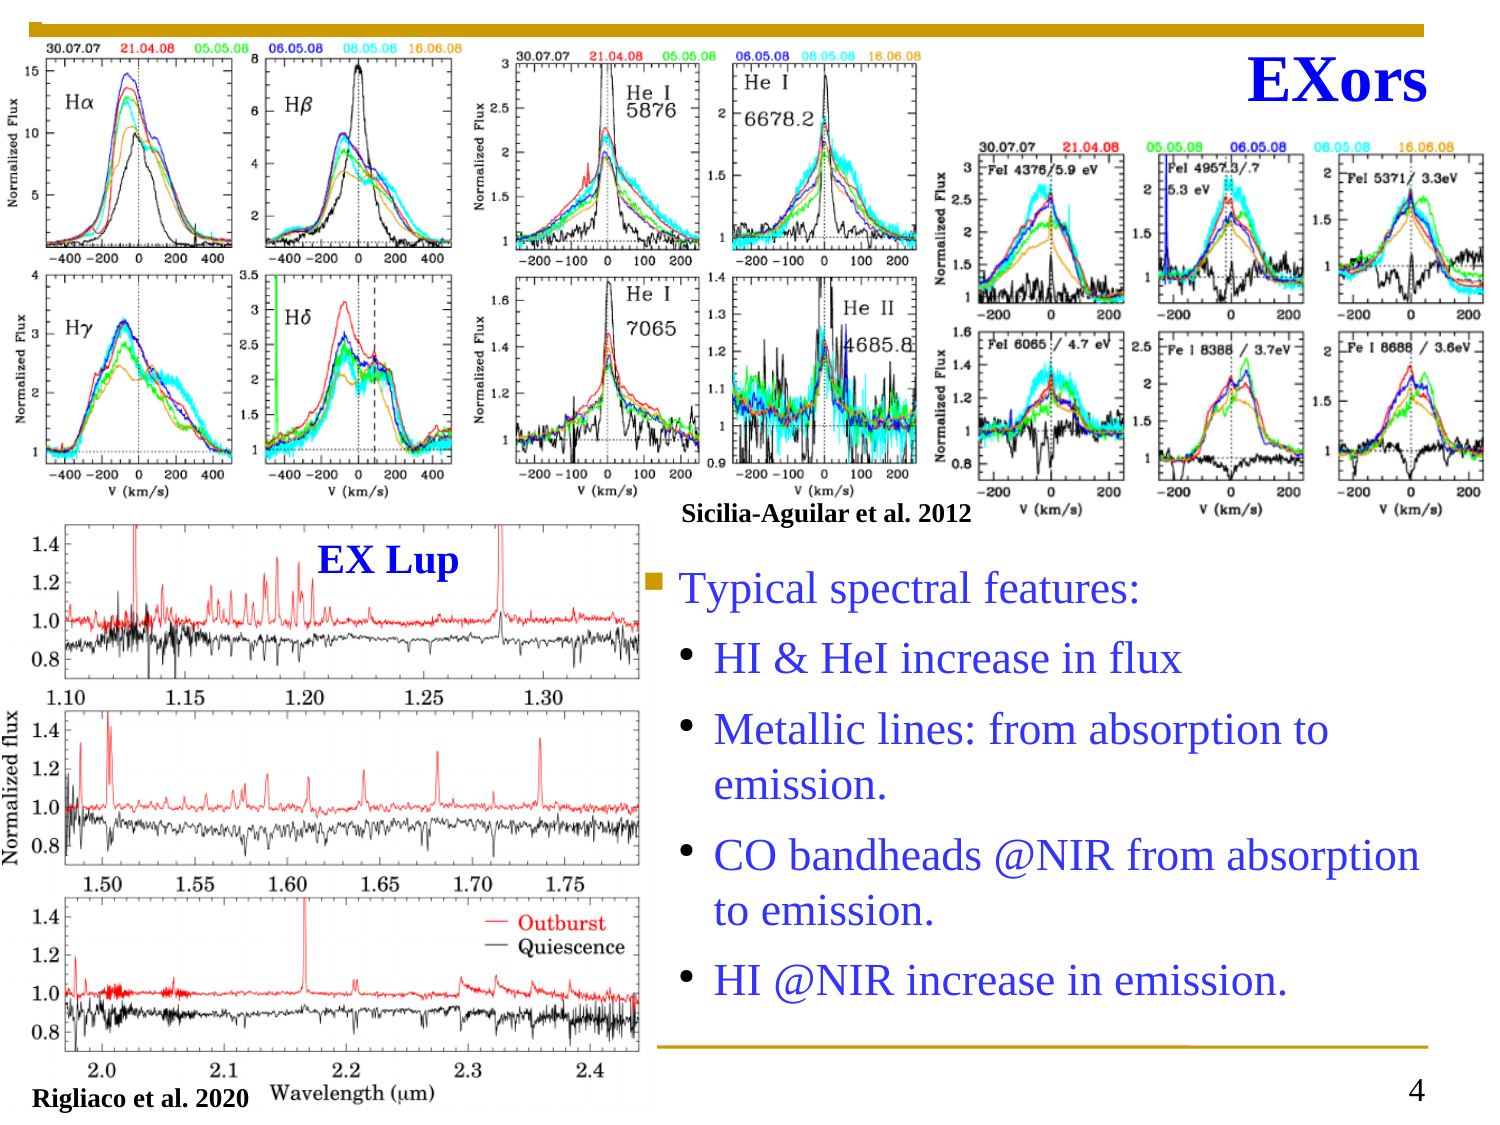

EXors
Typical spectral features:
HI & HeI increase in flux
Metallic lines: from absorption to emission.
CO bandheads @NIR from absorption to emission.
HI @NIR increase in emission.
Sicilia-Aguilar et al. 2012
EX Lup
Rigliaco et al. 2020